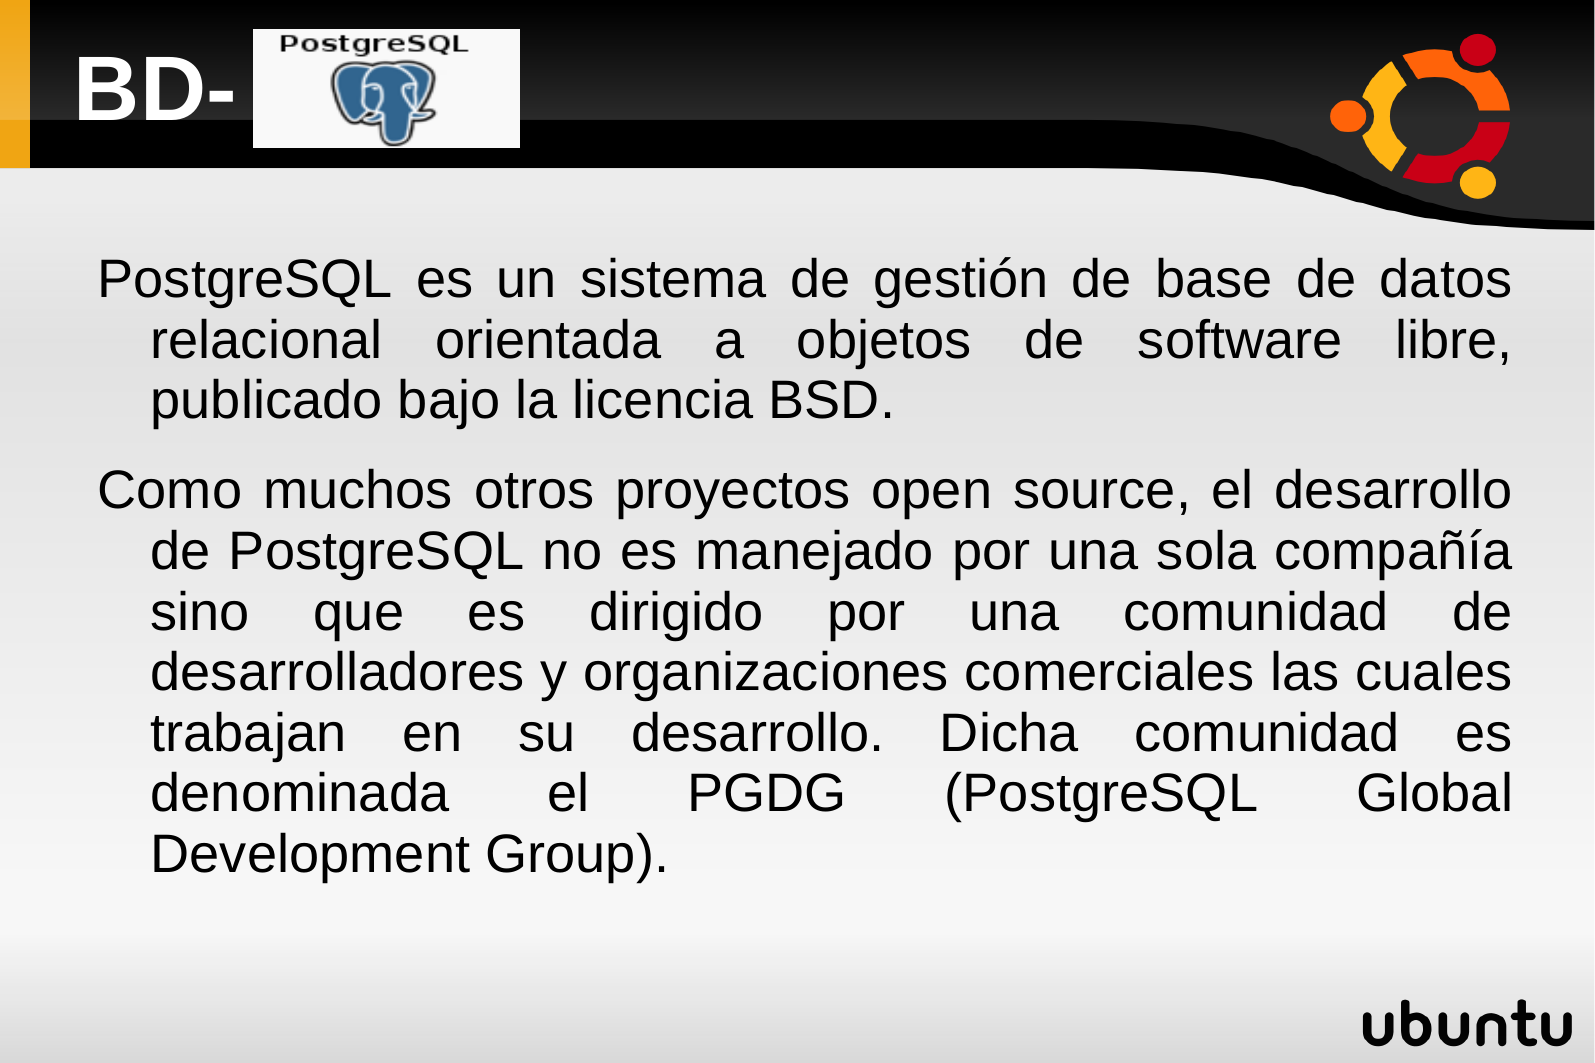

# BD-
PostgreSQL es un sistema de gestión de base de datos relacional orientada a objetos de software libre, publicado bajo la licencia BSD.
Como muchos otros proyectos open source, el desarrollo de PostgreSQL no es manejado por una sola compañía sino que es dirigido por una comunidad de desarrolladores y organizaciones comerciales las cuales trabajan en su desarrollo. Dicha comunidad es denominada el PGDG (PostgreSQL Global Development Group).